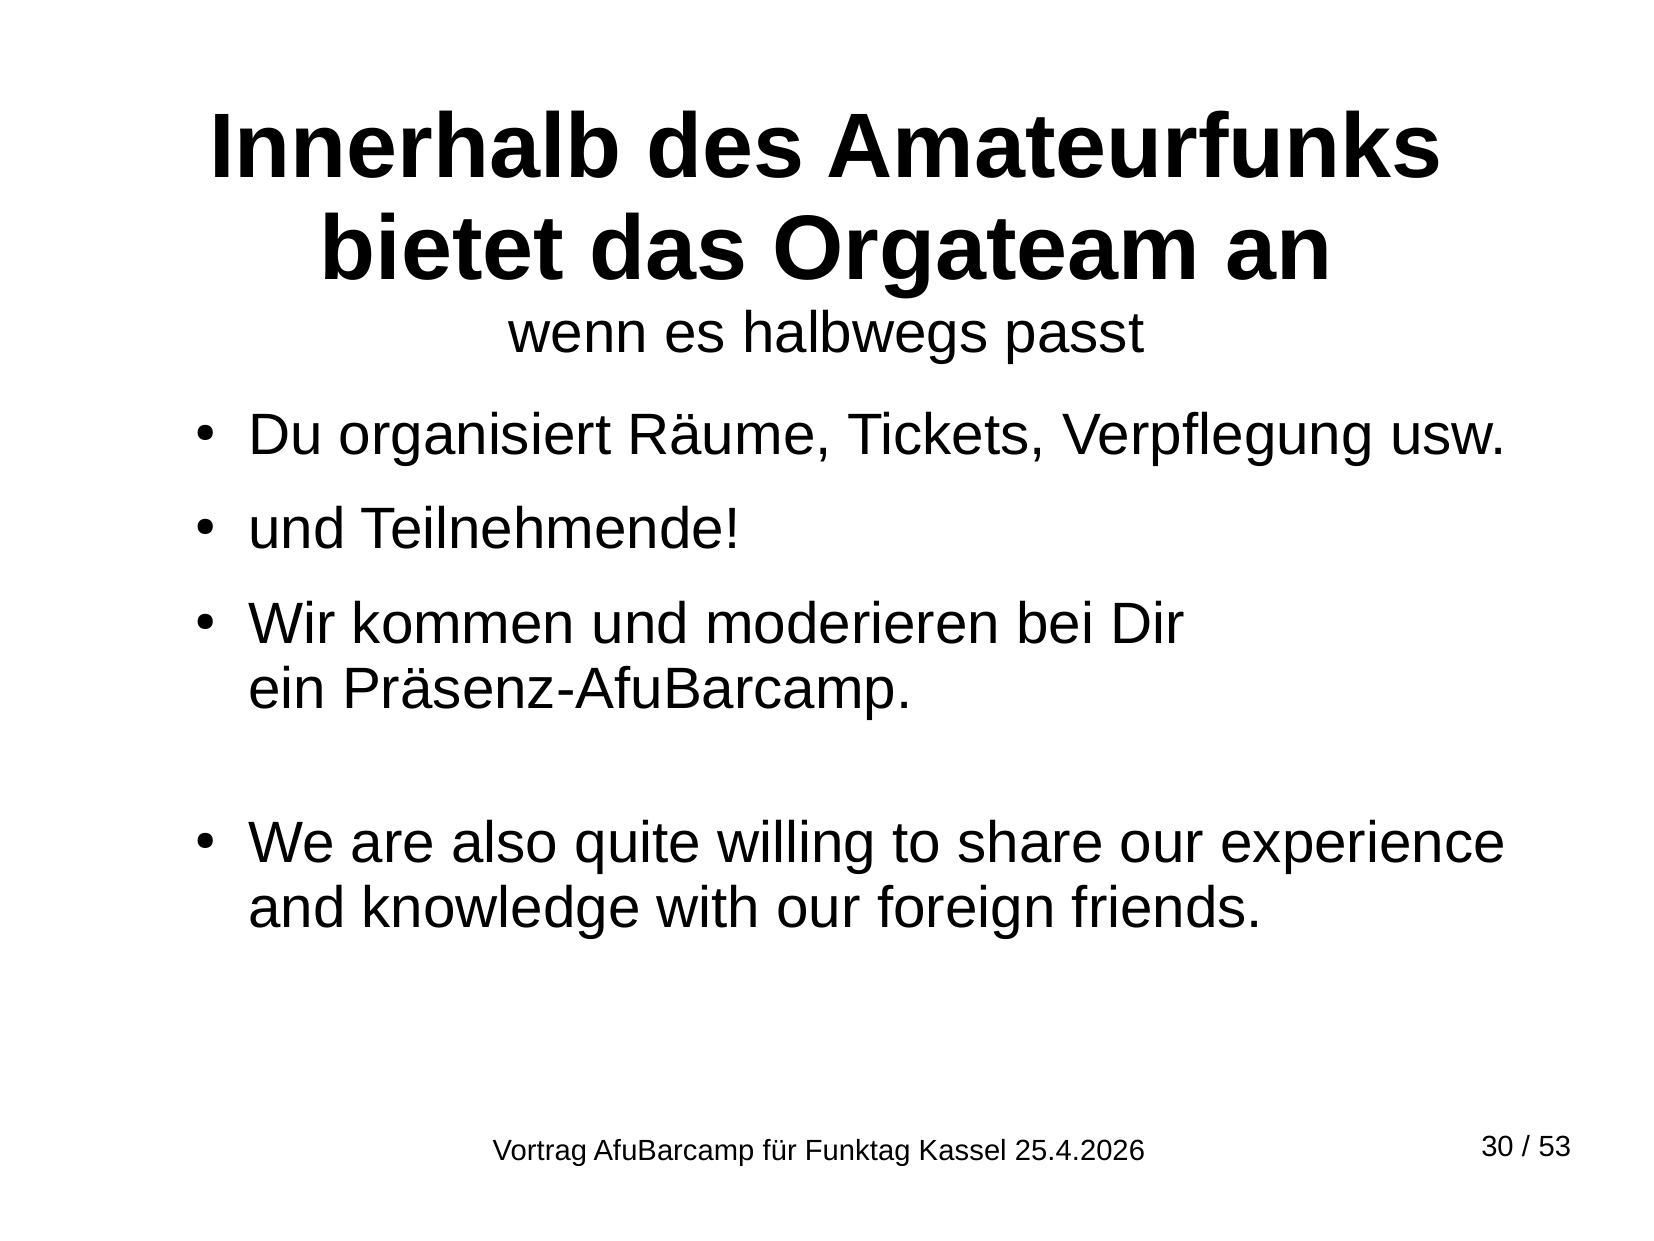

# Innerhalb des Amateurfunks bietet das Orgateam an wenn es halbwegs passt
Du organisiert Räume, Tickets, Verpflegung usw.
und Teilnehmende!
Wir kommen und moderieren bei Dir
ein Präsenz-AfuBarcamp.
We are also quite willing to share our experience and knowledge with our foreign friends.